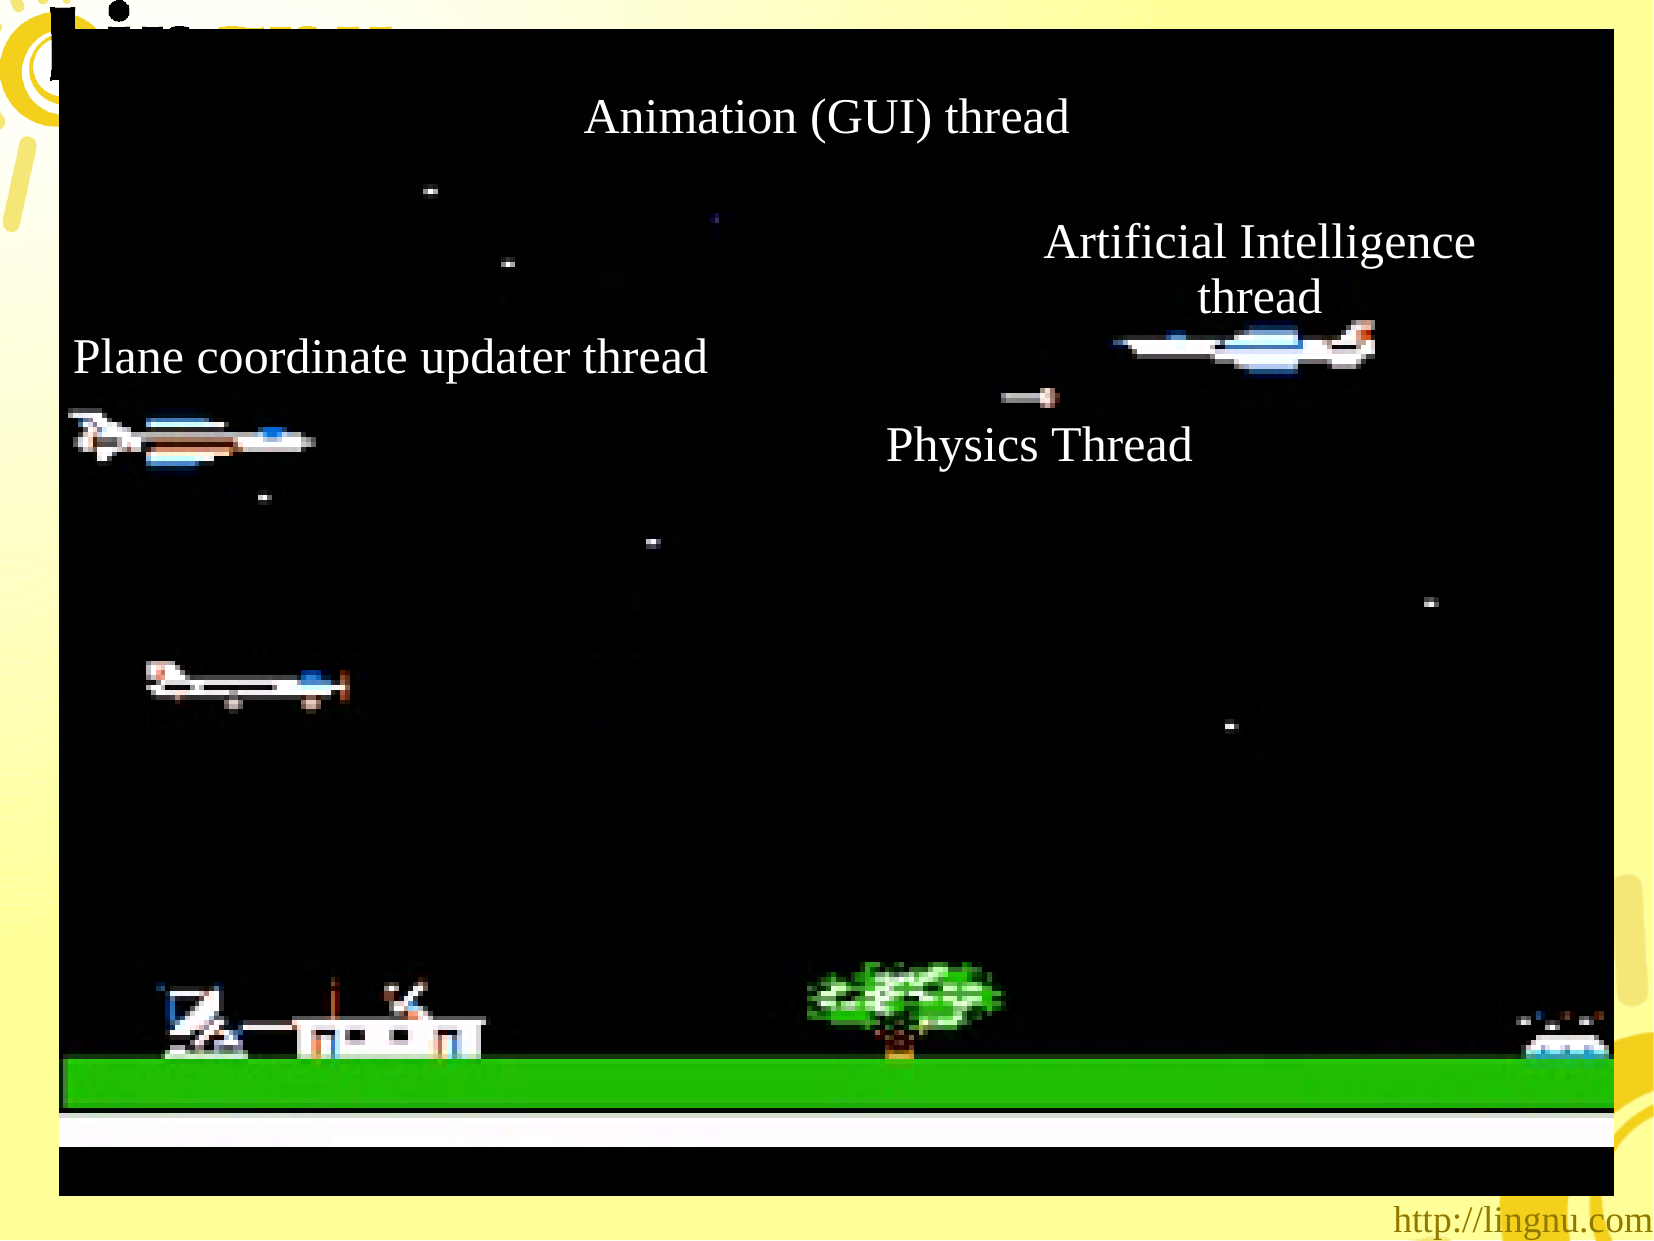

Animation (GUI) thread
Artificial Intelligence
thread
Plane coordinate updater thread
Physics Thread